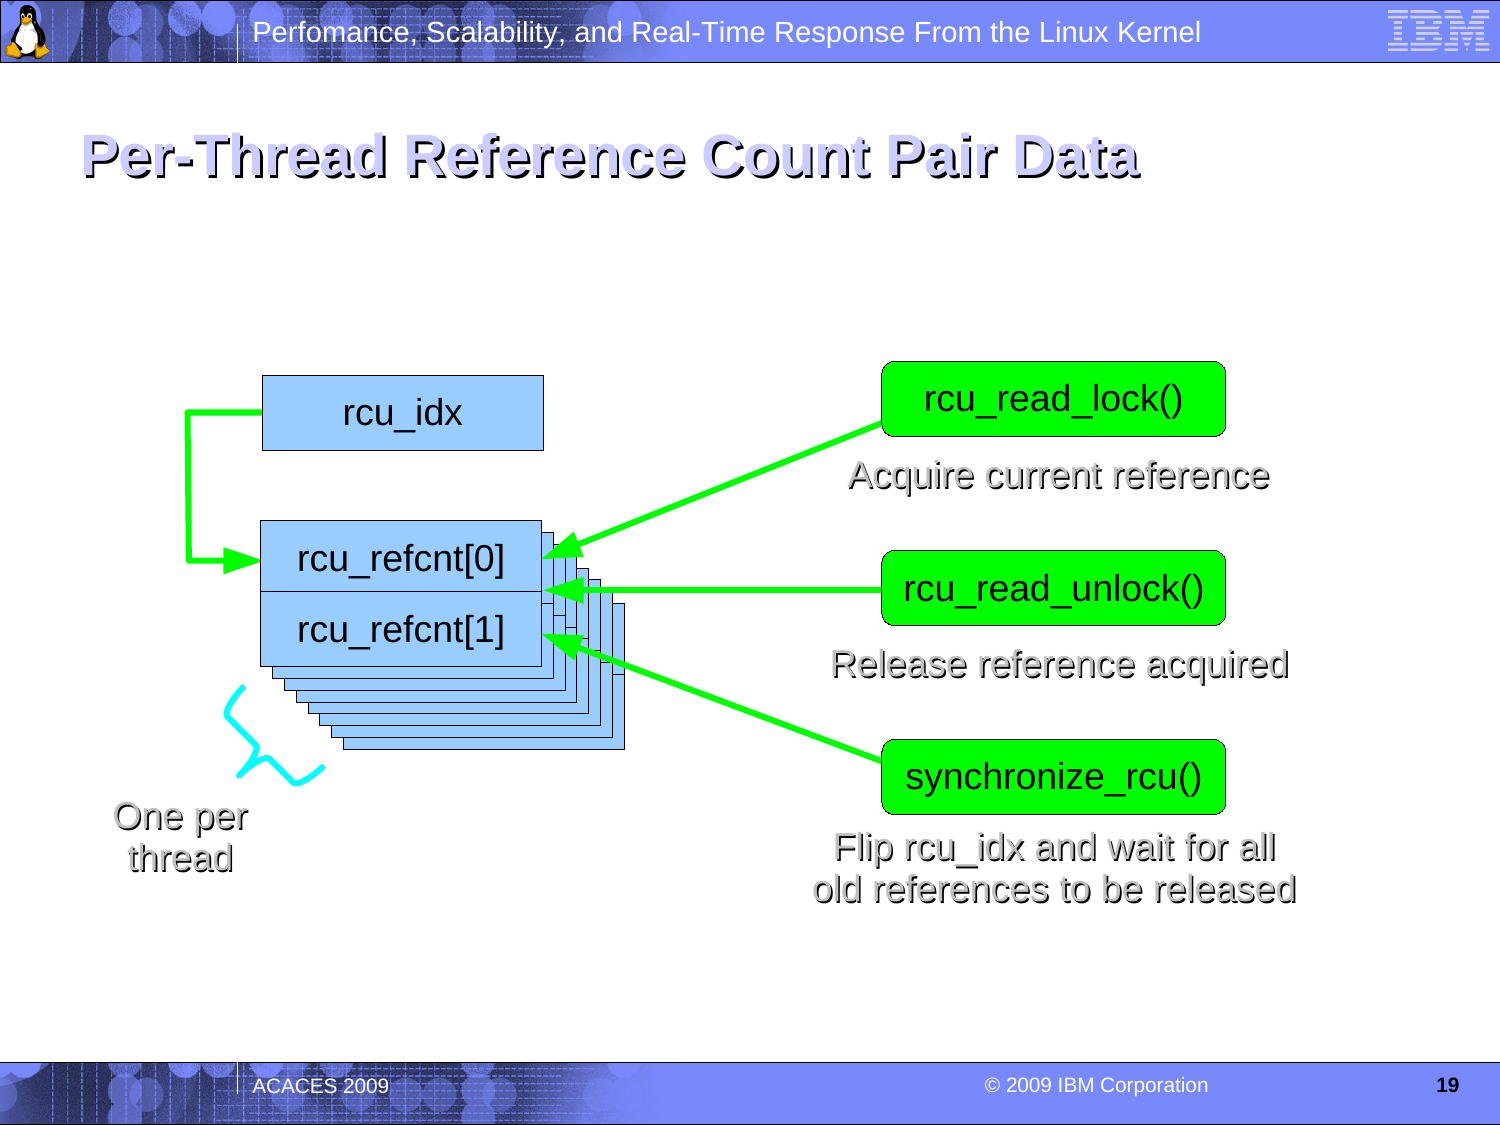

# Per-Thread Reference Count Pair Data
rcu_read_lock()
rcu_idx
Acquire current reference
rcu_refcnt[0]
rcu_refcnt[0]
rcu_refcnt[0]
rcu_read_unlock()
rcu_refcnt[0]
rcu_refcnt[0]
rcu_refcnt[0]
rcu_refcnt[1]
rcu_refcnt[0]
rcu_refcnt[1]
rcu_refcnt[0]
rcu_refcnt[1]
rcu_refcnt[1]
Release reference acquired
rcu_refcnt[1]
rcu_refcnt[1]
rcu_refcnt[1]
rcu_refcnt[1]
synchronize_rcu()
One per
thread
Flip rcu_idx and wait for all
old references to be released
19